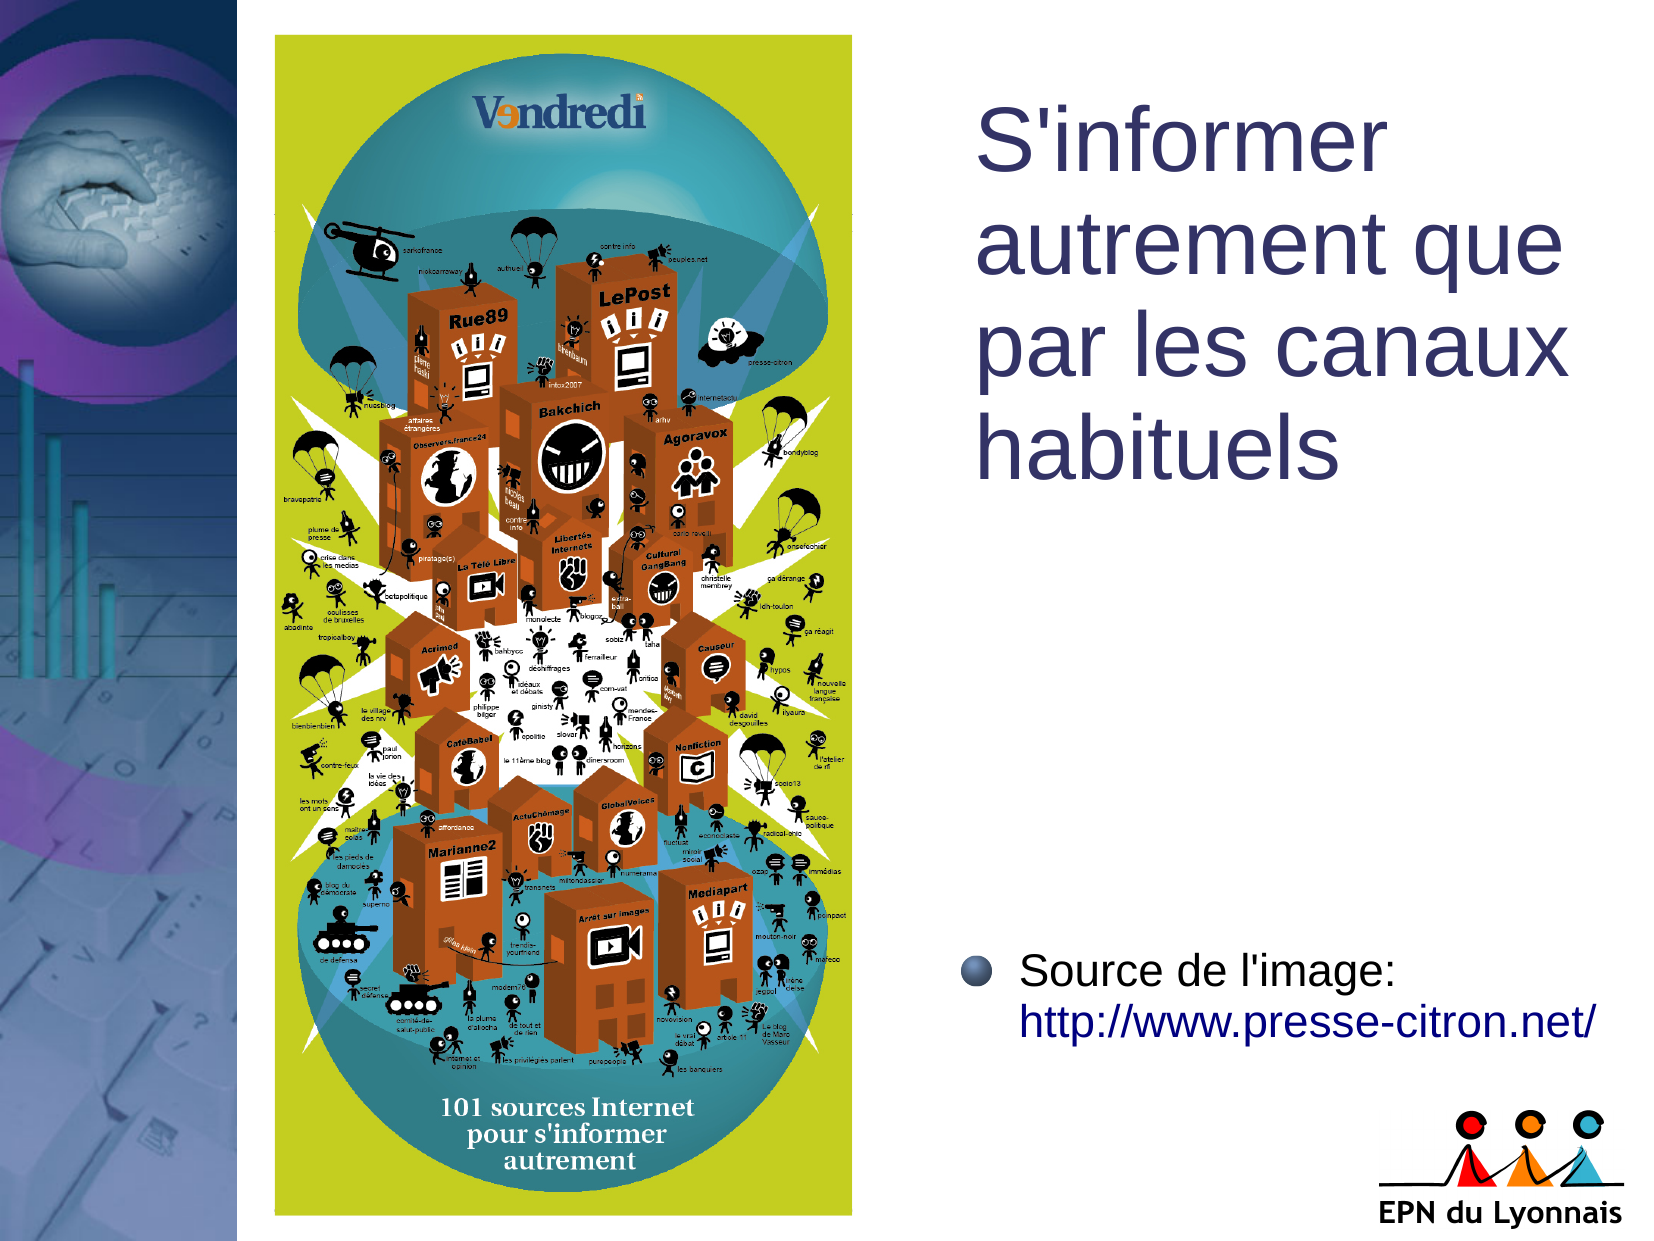

S'informer autrement que par les canaux habituels
# Source de l'image: http://www.presse-citron.net/